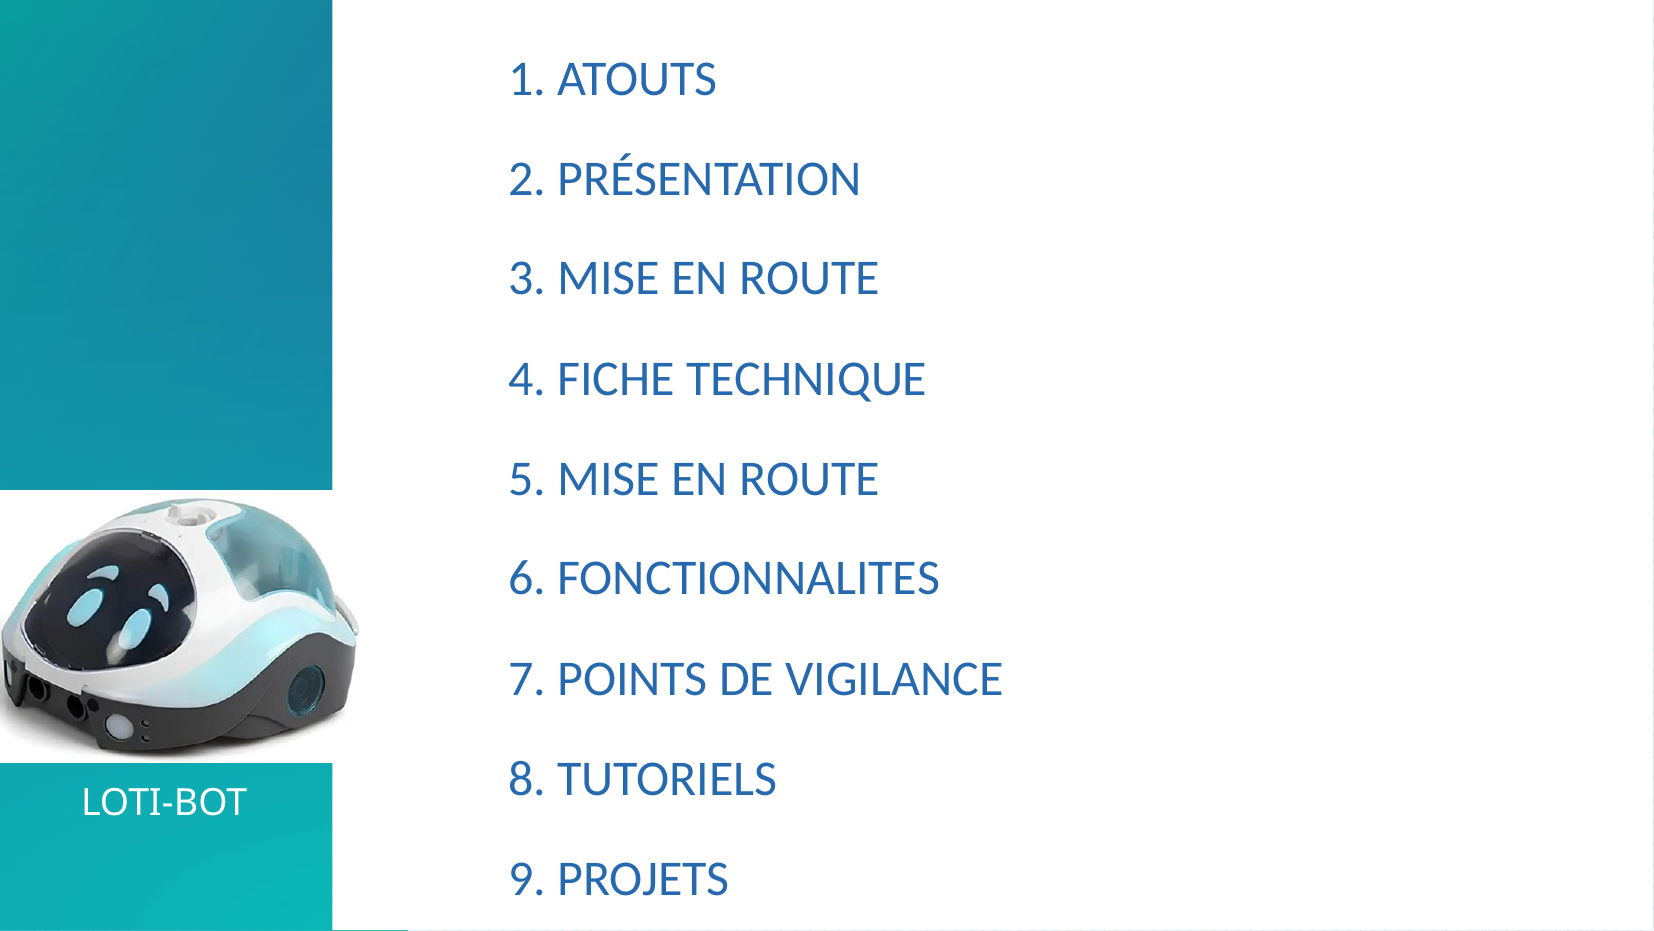

ATOUTS
 PRÉSENTATION
 MISE EN ROUTE
 FICHE TECHNIQUE
 MISE EN ROUTE
 FONCTIONNALITES
 POINTS DE VIGILANCE
 TUTORIELS
 PROJETS
LOTI-BOT